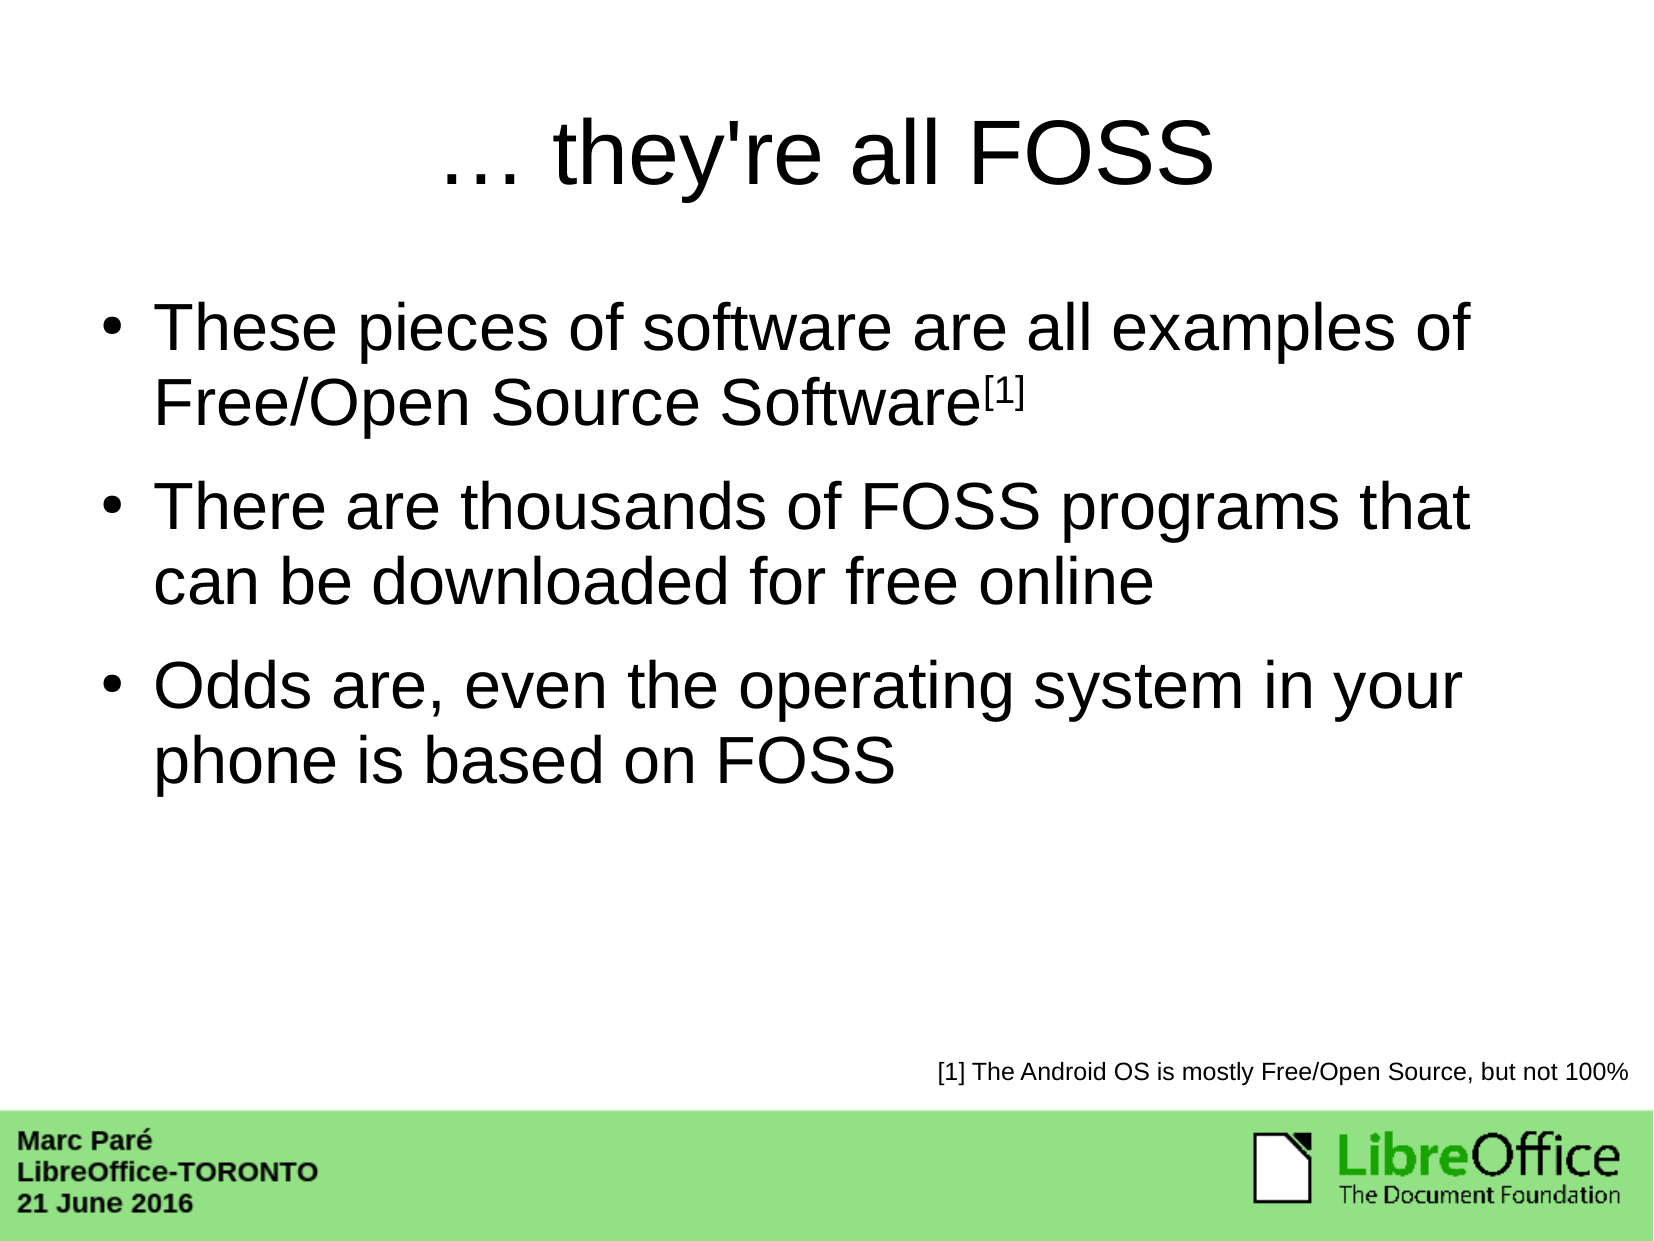

# … they're all FOSS
These pieces of software are all examples of Free/Open Source Software[1]
There are thousands of FOSS programs that can be downloaded for free online
Odds are, even the operating system in your phone is based on FOSS
[1] The Android OS is mostly Free/Open Source, but not 100%